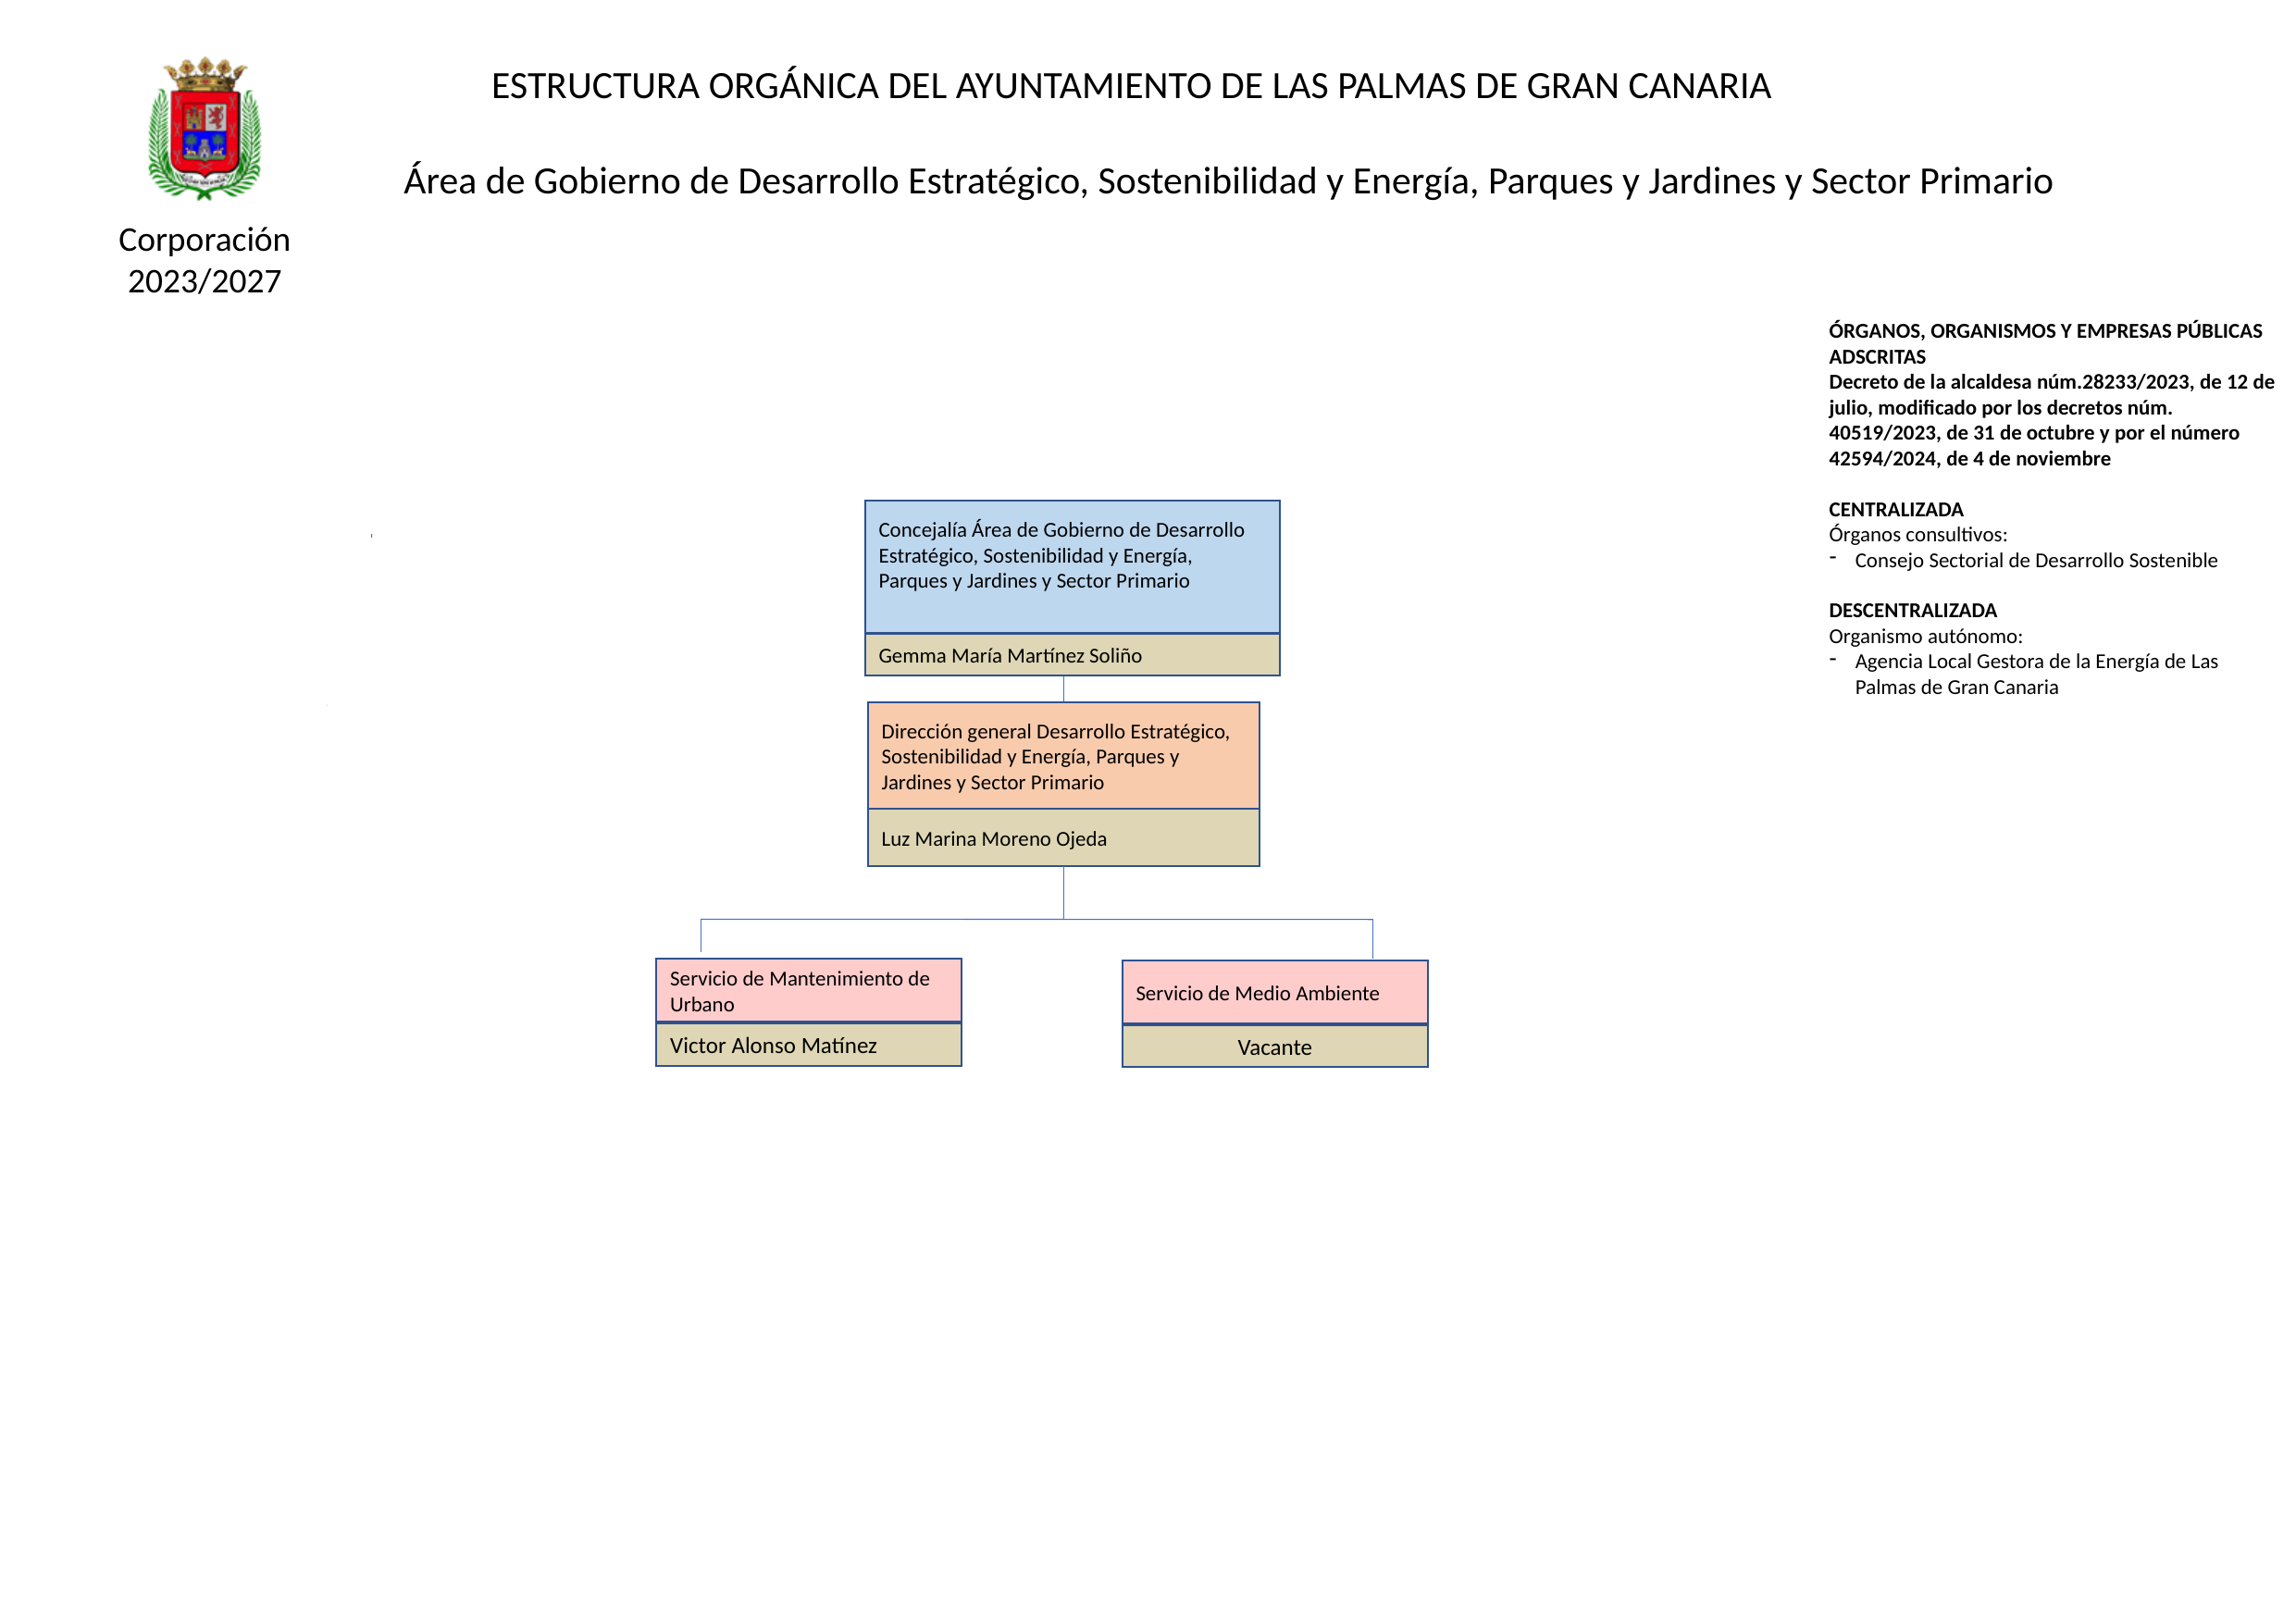

ESTRUCTURA ORGÁNICA DEL AYUNTAMIENTO DE LAS PALMAS DE GRAN CANARIA
Área de Gobierno de Desarrollo Estratégico, Sostenibilidad y Energía, Parques y Jardines y Sector Primario
Corporación
2023/2027
ÓRGANOS, ORGANISMOS Y EMPRESAS PÚBLICAS ADSCRITAS
Decreto de la alcaldesa núm.28233/2023, de 12 de julio, modificado por los decretos núm. 40519/2023, de 31 de octubre y por el número 42594/2024, de 4 de noviembre
CENTRALIZADA
Órganos consultivos:
Consejo Sectorial de Desarrollo Sostenible
DESCENTRALIZADA
Organismo autónomo:
Agencia Local Gestora de la Energía de Las Palmas de Gran Canaria
Concejalía Área de Gobierno de Desarrollo Estratégico, Sostenibilidad y Energía, Parques y Jardines y Sector Primario
Gemma María Martínez Soliño
Concejalía de gobierno del Área de Urbanismo, Edificación y Sostenibilidad Ambiental
Javier Erasmo Doreste Zamora
Dirección general Desarrollo Estratégico, Sostenibilidad y Energía, Parques y Jardines y Sector Primario
Luz Marina Moreno Ojeda
Servicio de Mantenimiento de Urbano
Victor Alonso Matínez
Servicio de Medio Ambiente
Vacante